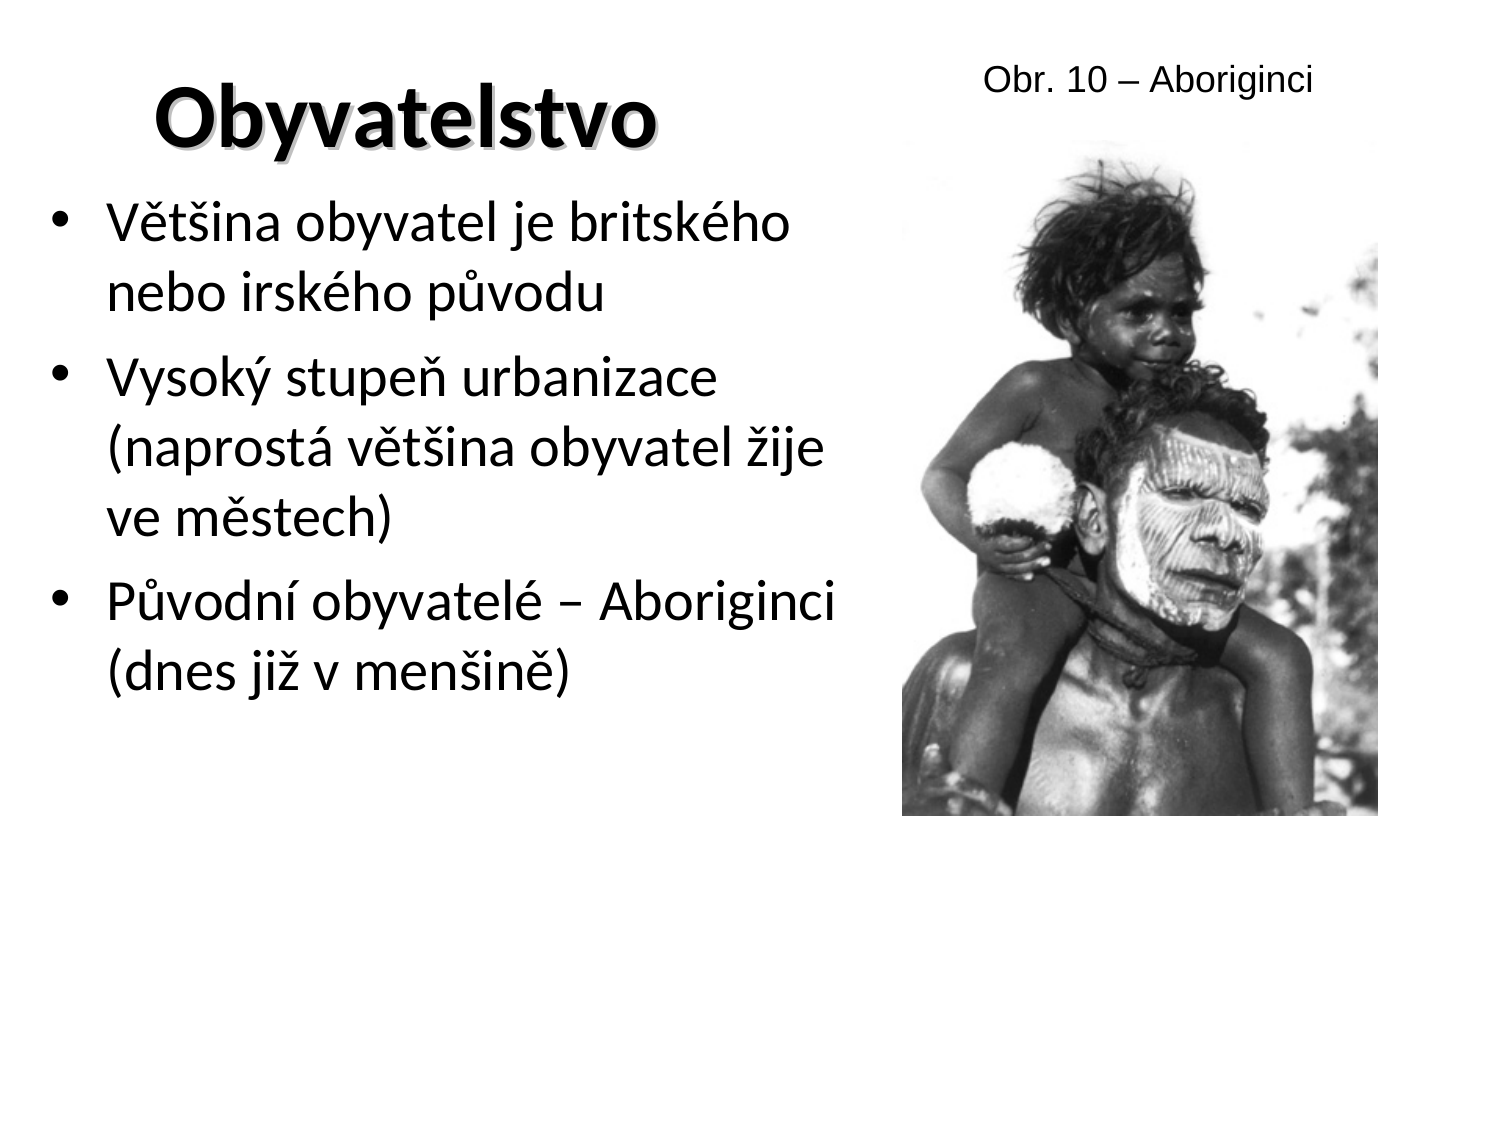

# Obyvatelstvo
Obr. 10 – Aboriginci
Většina obyvatel je britského nebo irského původu
Vysoký stupeň urbanizace (naprostá většina obyvatel žije ve městech)
Původní obyvatelé – Aboriginci (dnes již v menšině)